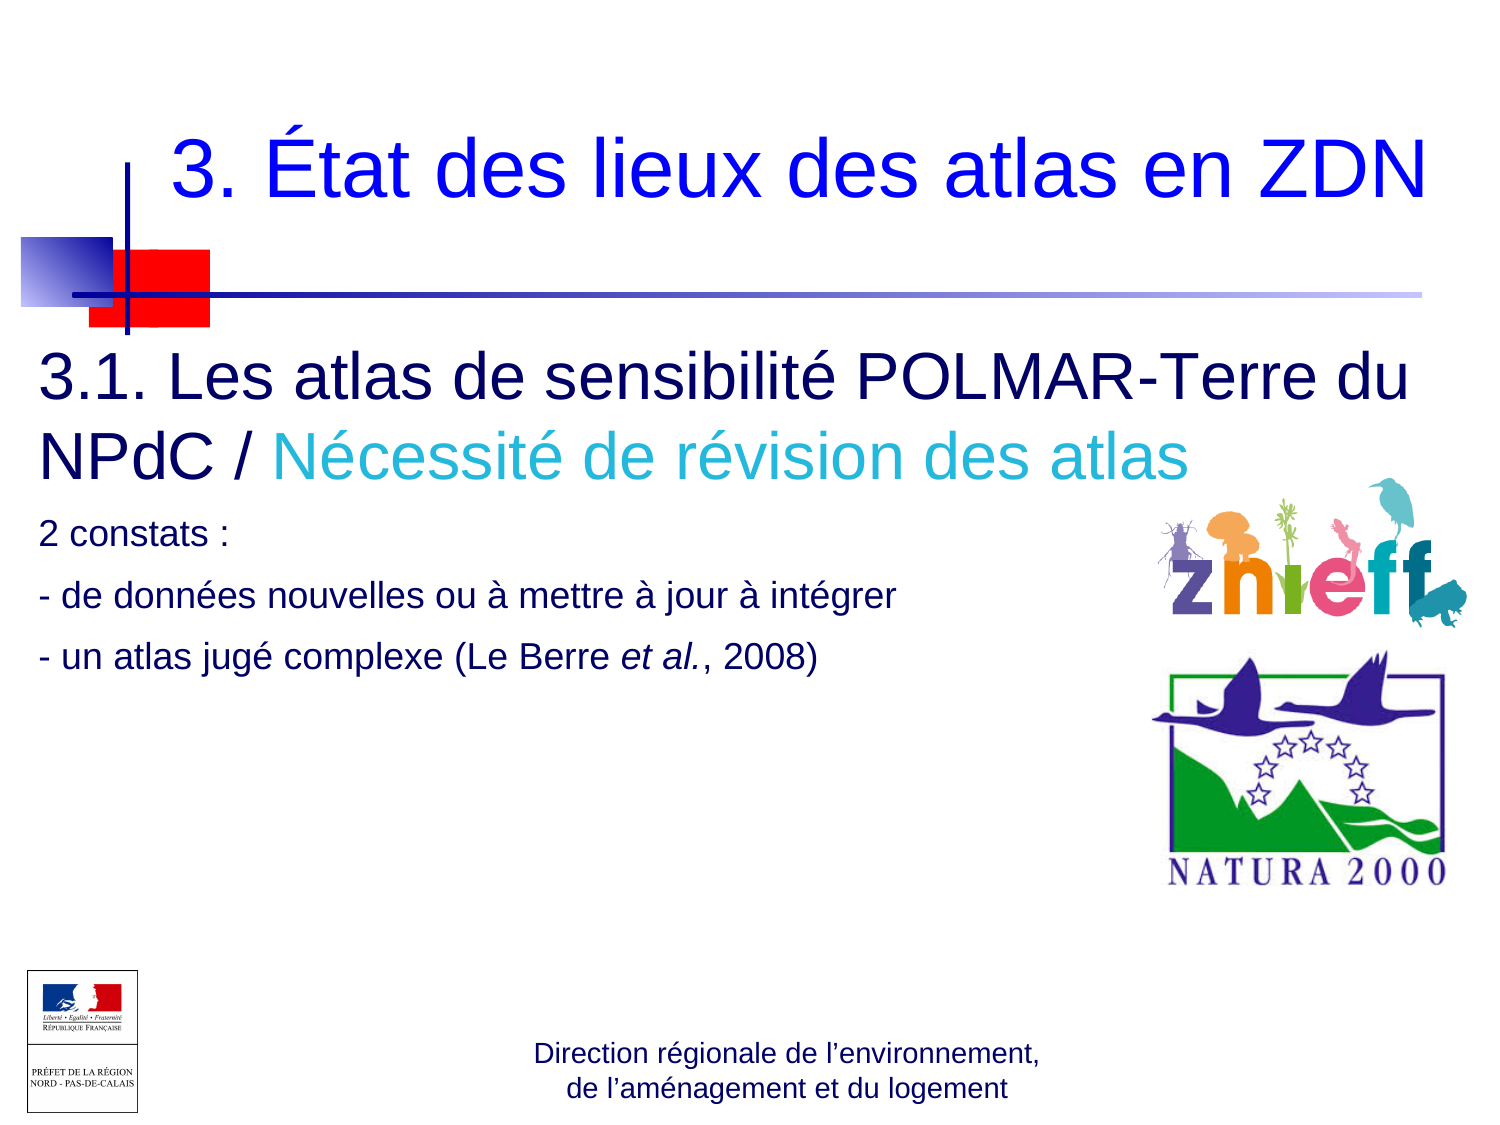

3. État des lieux des atlas en ZDN
# 3.1. Les atlas de sensibilité POLMAR-Terre du NPdC / Nécessité de révision des atlas
2 constats :
- de données nouvelles ou à mettre à jour à intégrer
- un atlas jugé complexe (Le Berre et al., 2008)